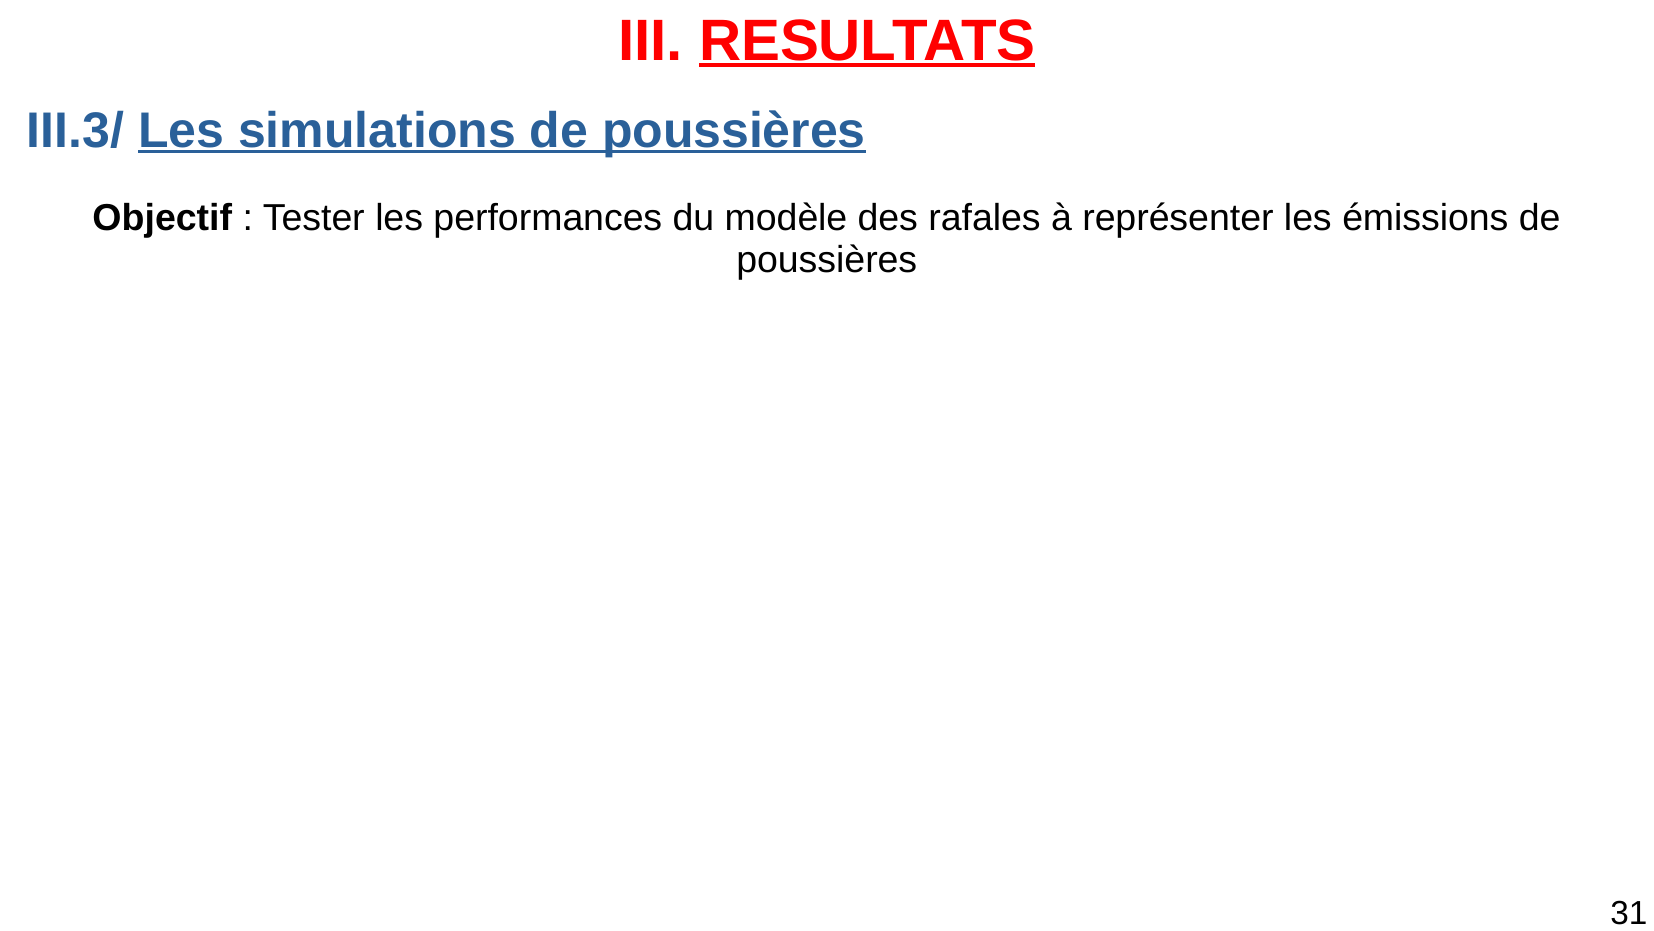

III. RESULTATS
III.3/ Les simulations de poussières
Objectif : Tester les performances du modèle des rafales à représenter les émissions de poussières
31